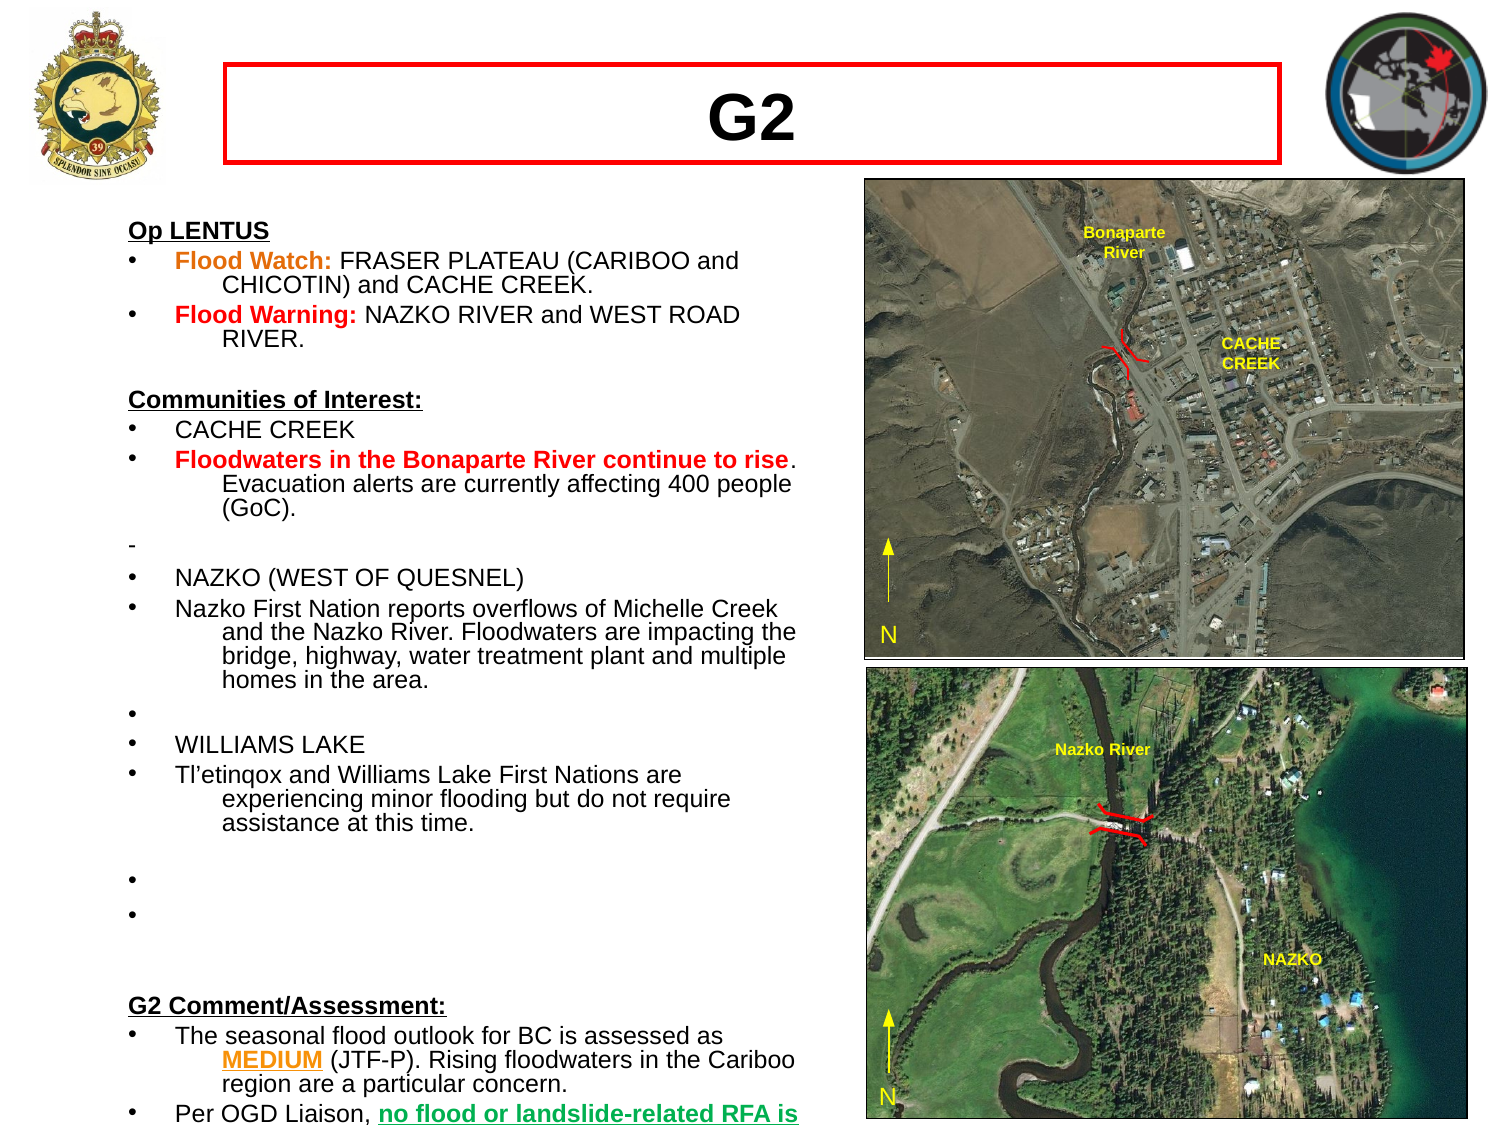

# G2
Op LENTUS
Flood Watch: FRASER PLATEAU (CARIBOO and CHICOTIN) and CACHE CREEK.
Flood Warning: NAZKO RIVER and WEST ROAD RIVER.
Communities of Interest:
CACHE CREEK
Floodwaters in the Bonaparte River continue to rise. Evacuation alerts are currently affecting 400 people (GoC).
NAZKO (WEST OF QUESNEL)
Nazko First Nation reports overflows of Michelle Creek and the Nazko River. Floodwaters are impacting the bridge, highway, water treatment plant and multiple homes in the area.
WILLIAMS LAKE
Tl’etinqox and Williams Lake First Nations are experiencing minor flooding but do not require assistance at this time.
G2 Comment/Assessment:
The seasonal flood outlook for BC is assessed as MEDIUM (JTF-P). Rising floodwaters in the Cariboo region are a particular concern.
Per OGD Liaison, no flood or landslide-related RFA is anticipated at this time.
Bonaparte River
CACHE CREEK
N
Nazko River
NAZKO
N